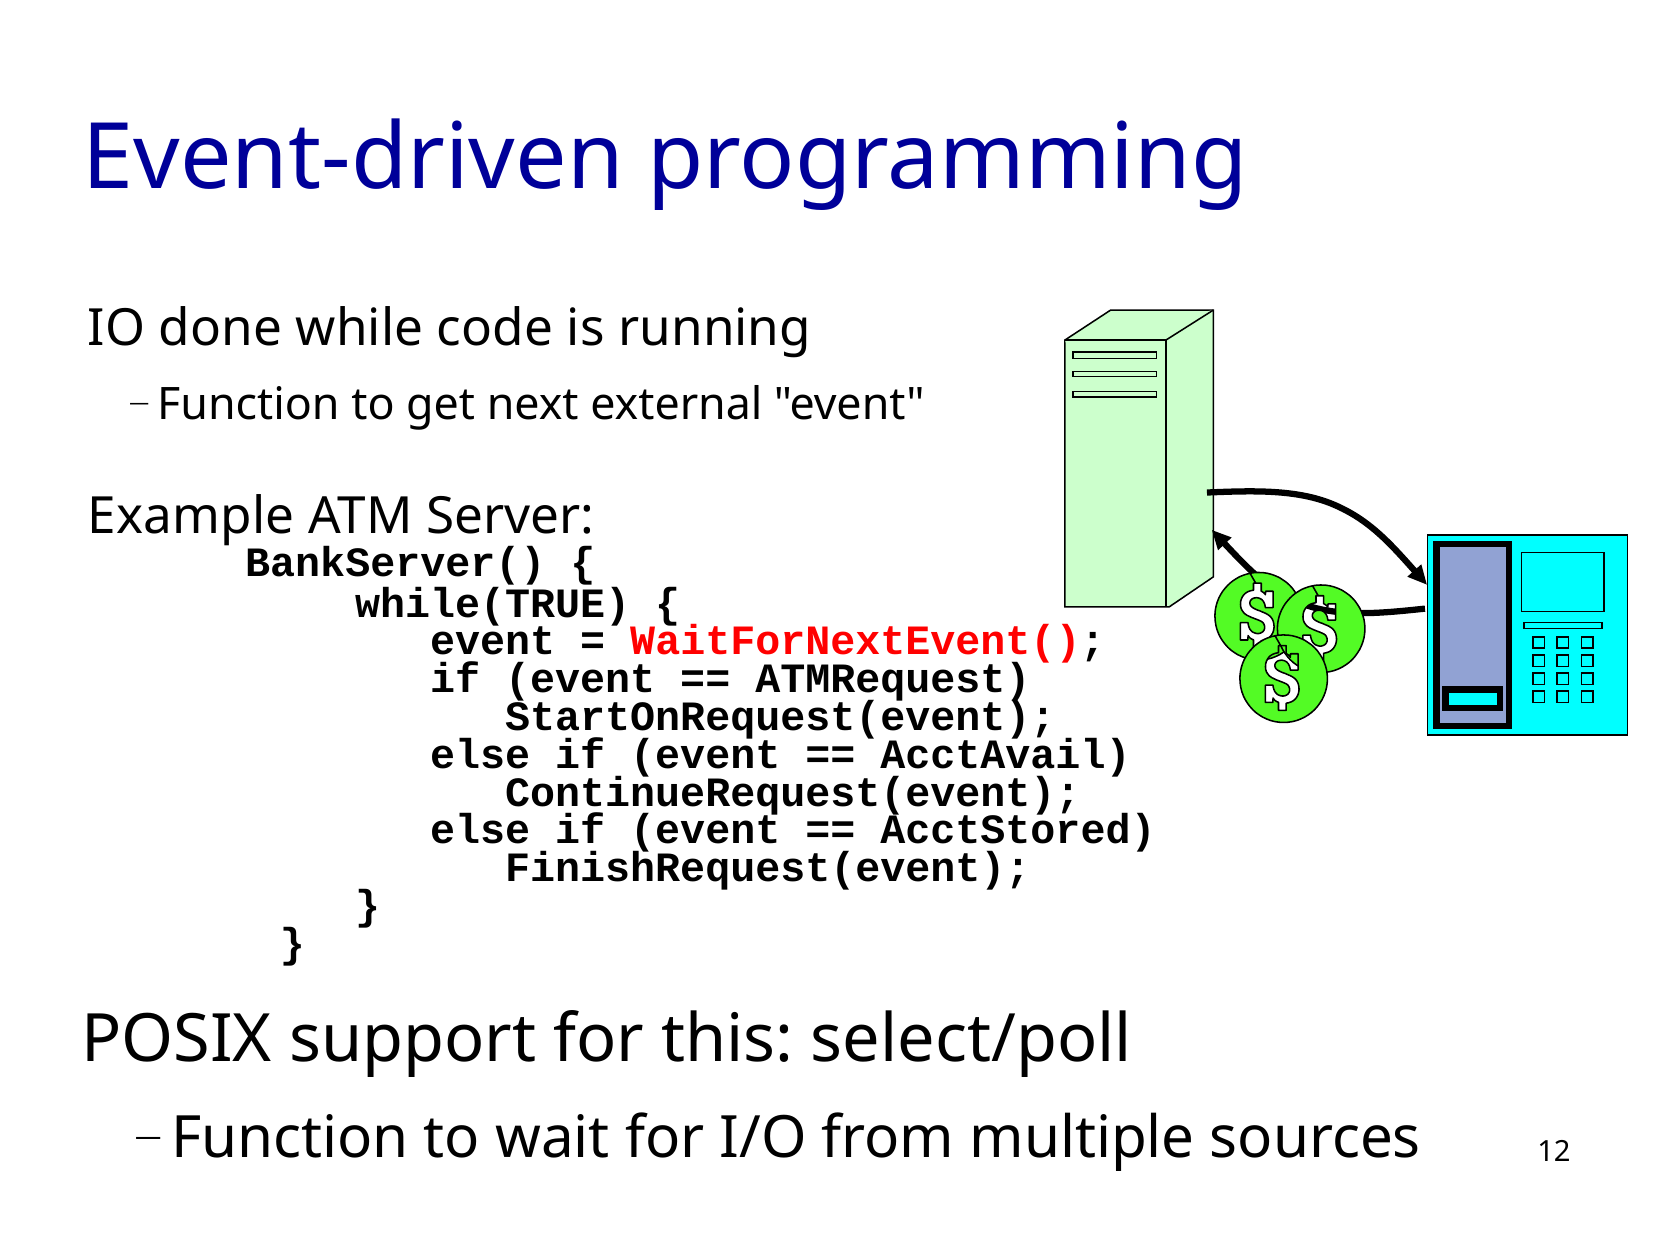

# Event-driven programming
IO done while code is running
Function to get next external "event"
Example ATM Server:
	 BankServer() {
	 while(TRUE) {
	 event = WaitForNextEvent();
	 if (event == ATMRequest)
	 StartOnRequest(event);
	 else if (event == AcctAvail)
	 ContinueRequest(event);
	 else if (event == AcctStored)
	 FinishRequest(event);
	 }
	}
POSIX support for this: select/poll
Function to wait for I/O from multiple sources
12